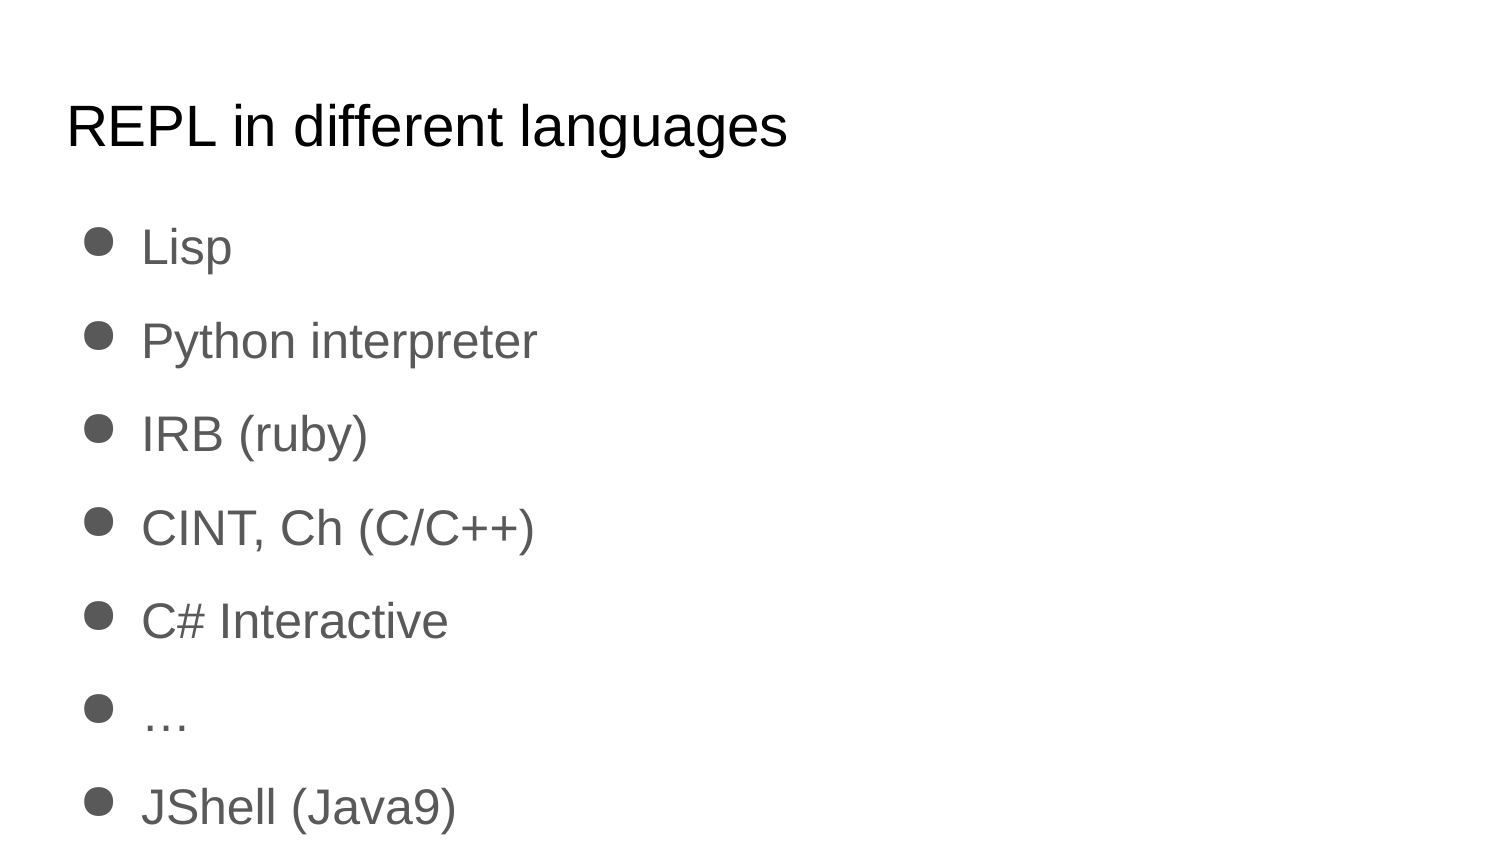

# REPL in different languages
Lisp
Python interpreter
IRB (ruby)
CINT, Ch (C/C++)
C# Interactive
…
JShell (Java9)